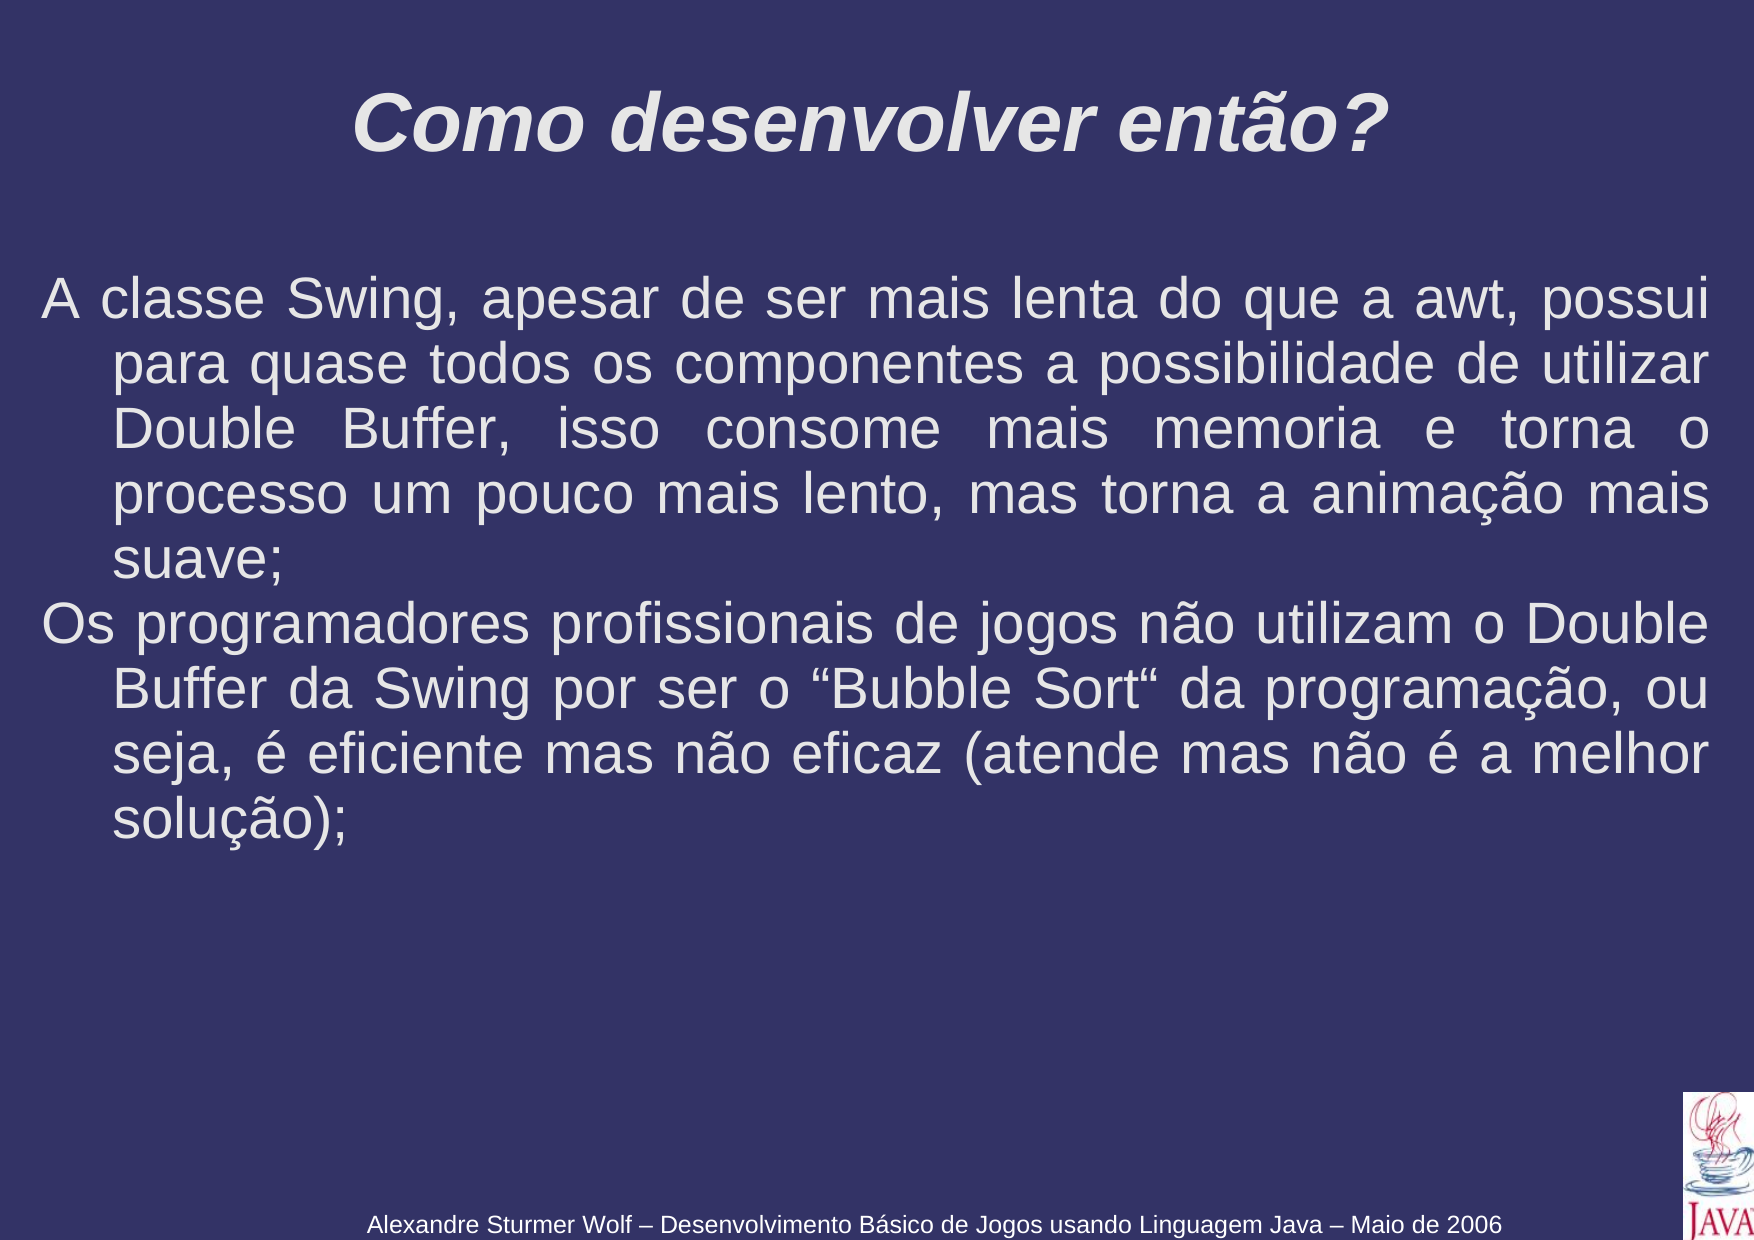

# Como desenvolver então?
A classe Swing, apesar de ser mais lenta do que a awt, possui para quase todos os componentes a possibilidade de utilizar Double Buffer, isso consome mais memoria e torna o processo um pouco mais lento, mas torna a animação mais suave;
Os programadores profissionais de jogos não utilizam o Double Buffer da Swing por ser o “Bubble Sort“ da programação, ou seja, é eficiente mas não eficaz (atende mas não é a melhor solução);